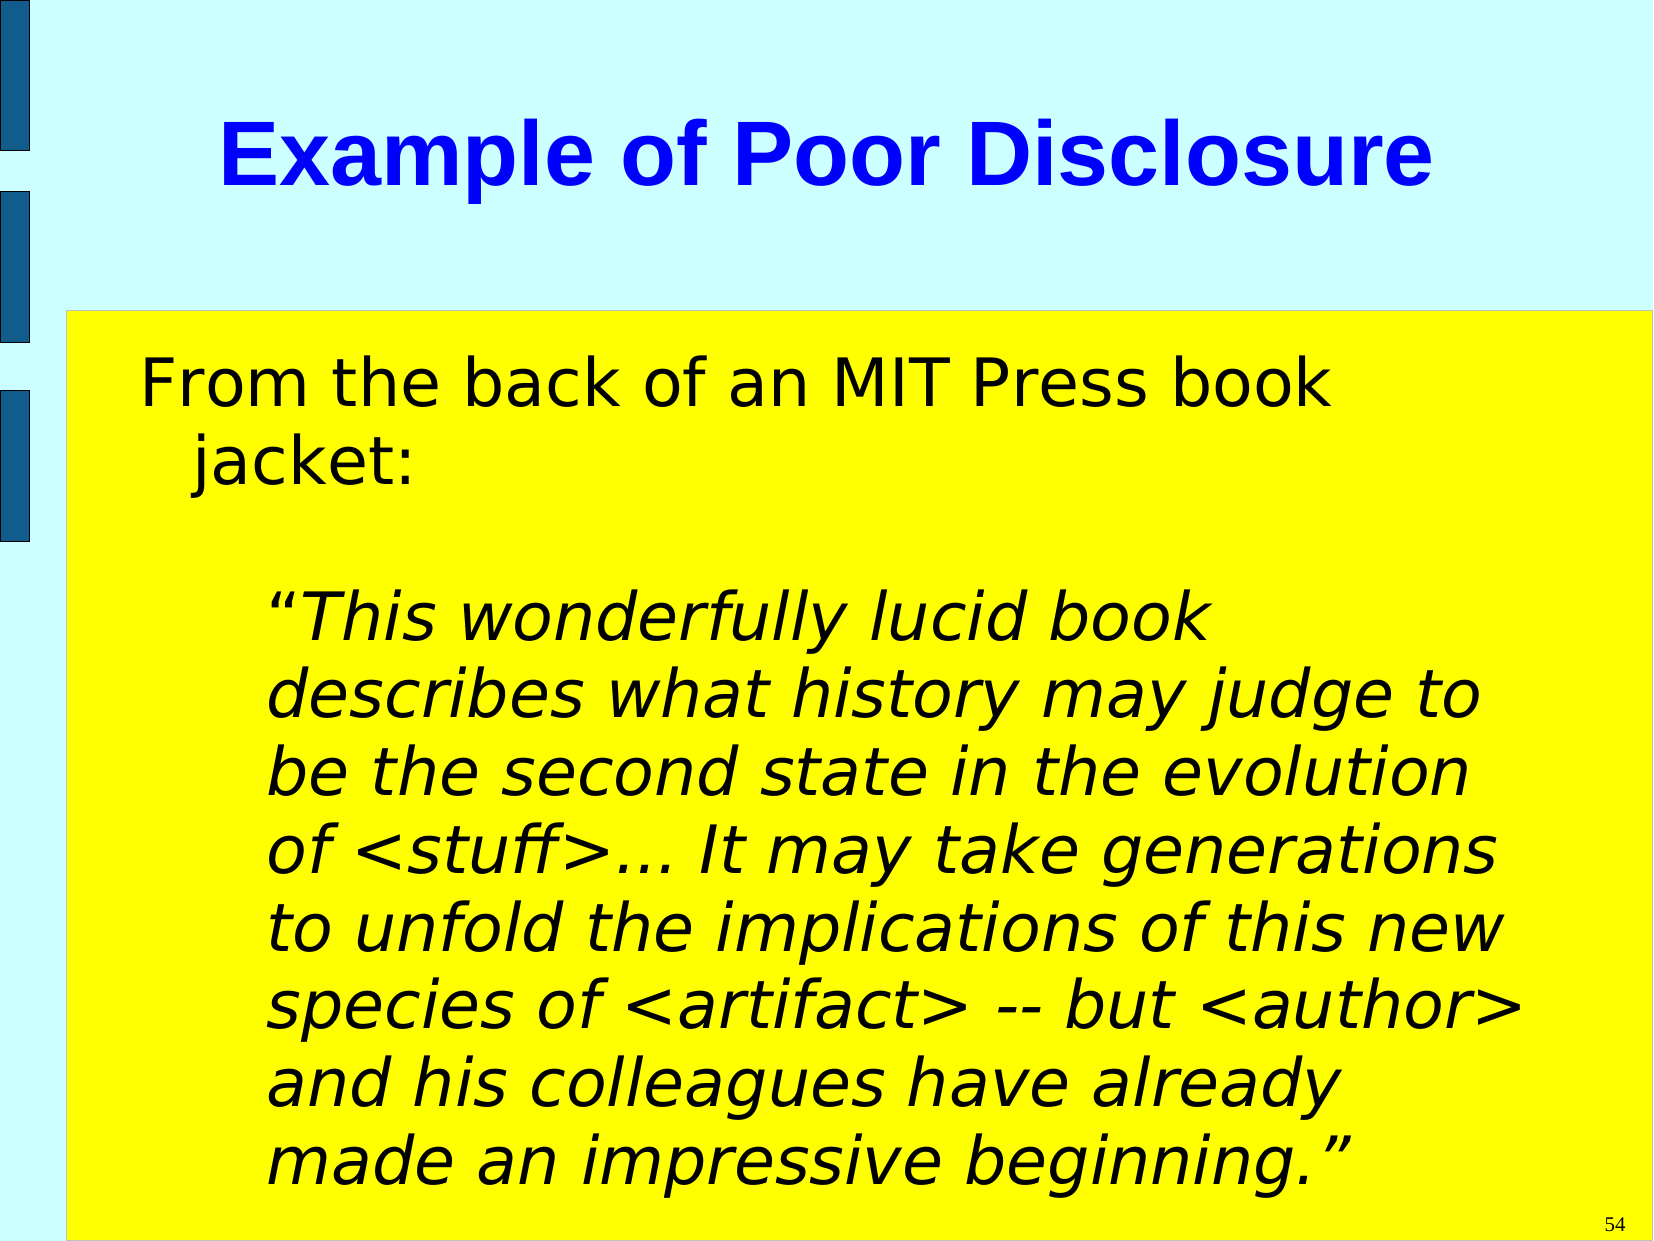

# Example of Poor Disclosure
From the back of an MIT Press book jacket:
“This wonderfully lucid book describes what history may judge to be the second state in the evolution of <stuff>... It may take generations to unfold the implications of this new species of <artifact> -- but <author> and his colleagues have already made an impressive beginning.”